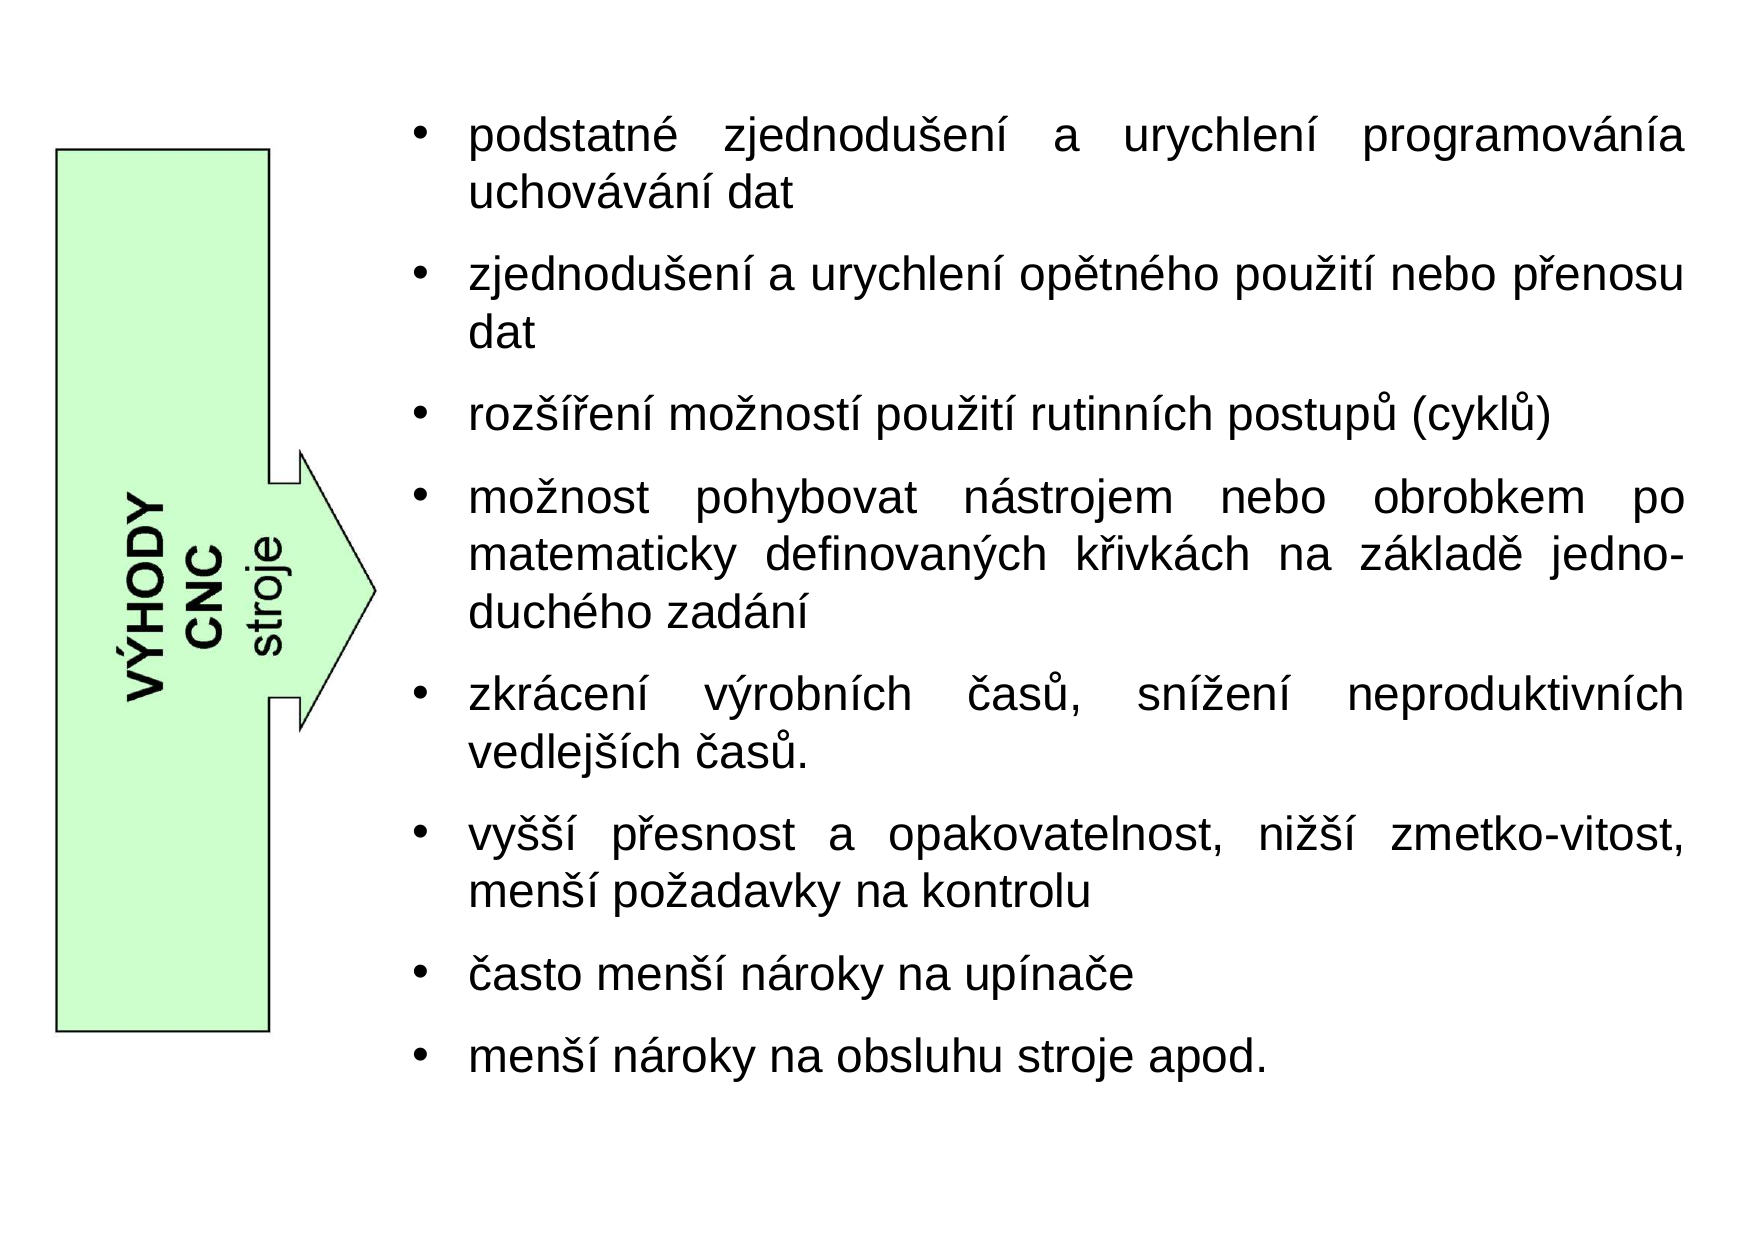

podstatné zjednodušení a urychlení programování a uchovávání dat
zjednodušení a urychlení opětného použití nebo přenosu dat
rozšíření možností použití rutinních postupů (cyklů)
možnost pohybovat nástrojem nebo obrobkem po matematicky definovaných křivkách na základě jedno-duchého zadání
zkrácení výrobních časů, snížení neproduktivních vedlejších časů.
vyšší přesnost a opakovatelnost, nižší zmetko-vitost, menší požadavky na kontrolu
často menší nároky na upínače
menší nároky na obsluhu stroje apod.